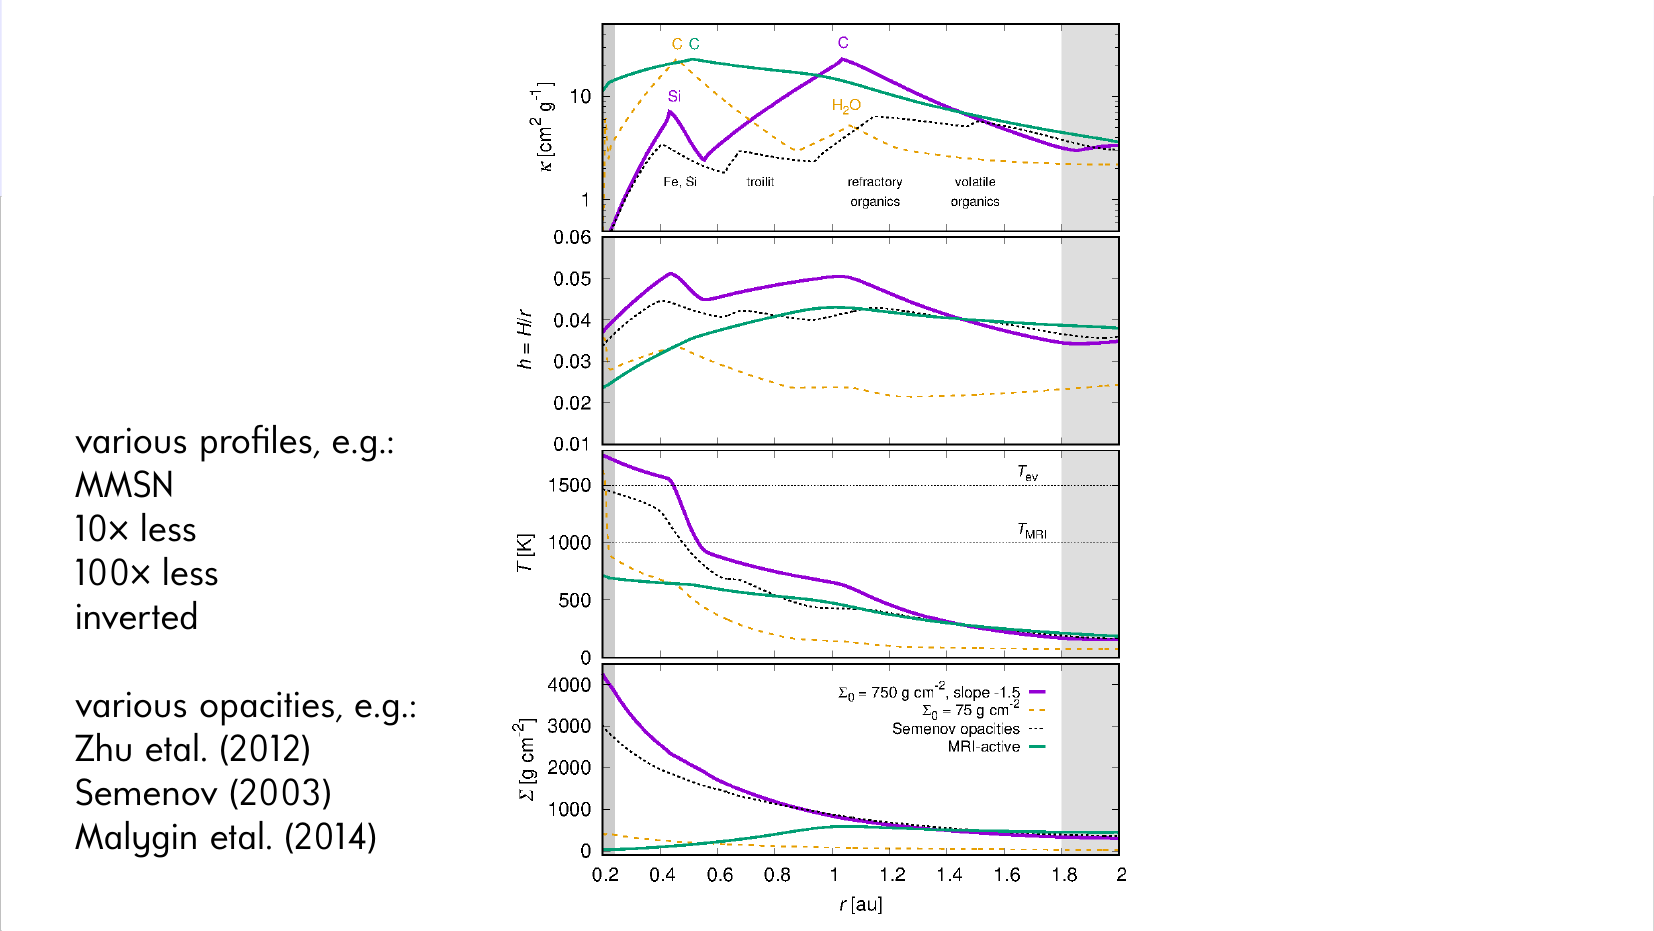

various profiles, e.g.:
MMSN
10× less
100× less
inverted
various opacities, e.g.:
Zhu etal. (2012)
Semenov (2003)
Malygin etal. (2014)